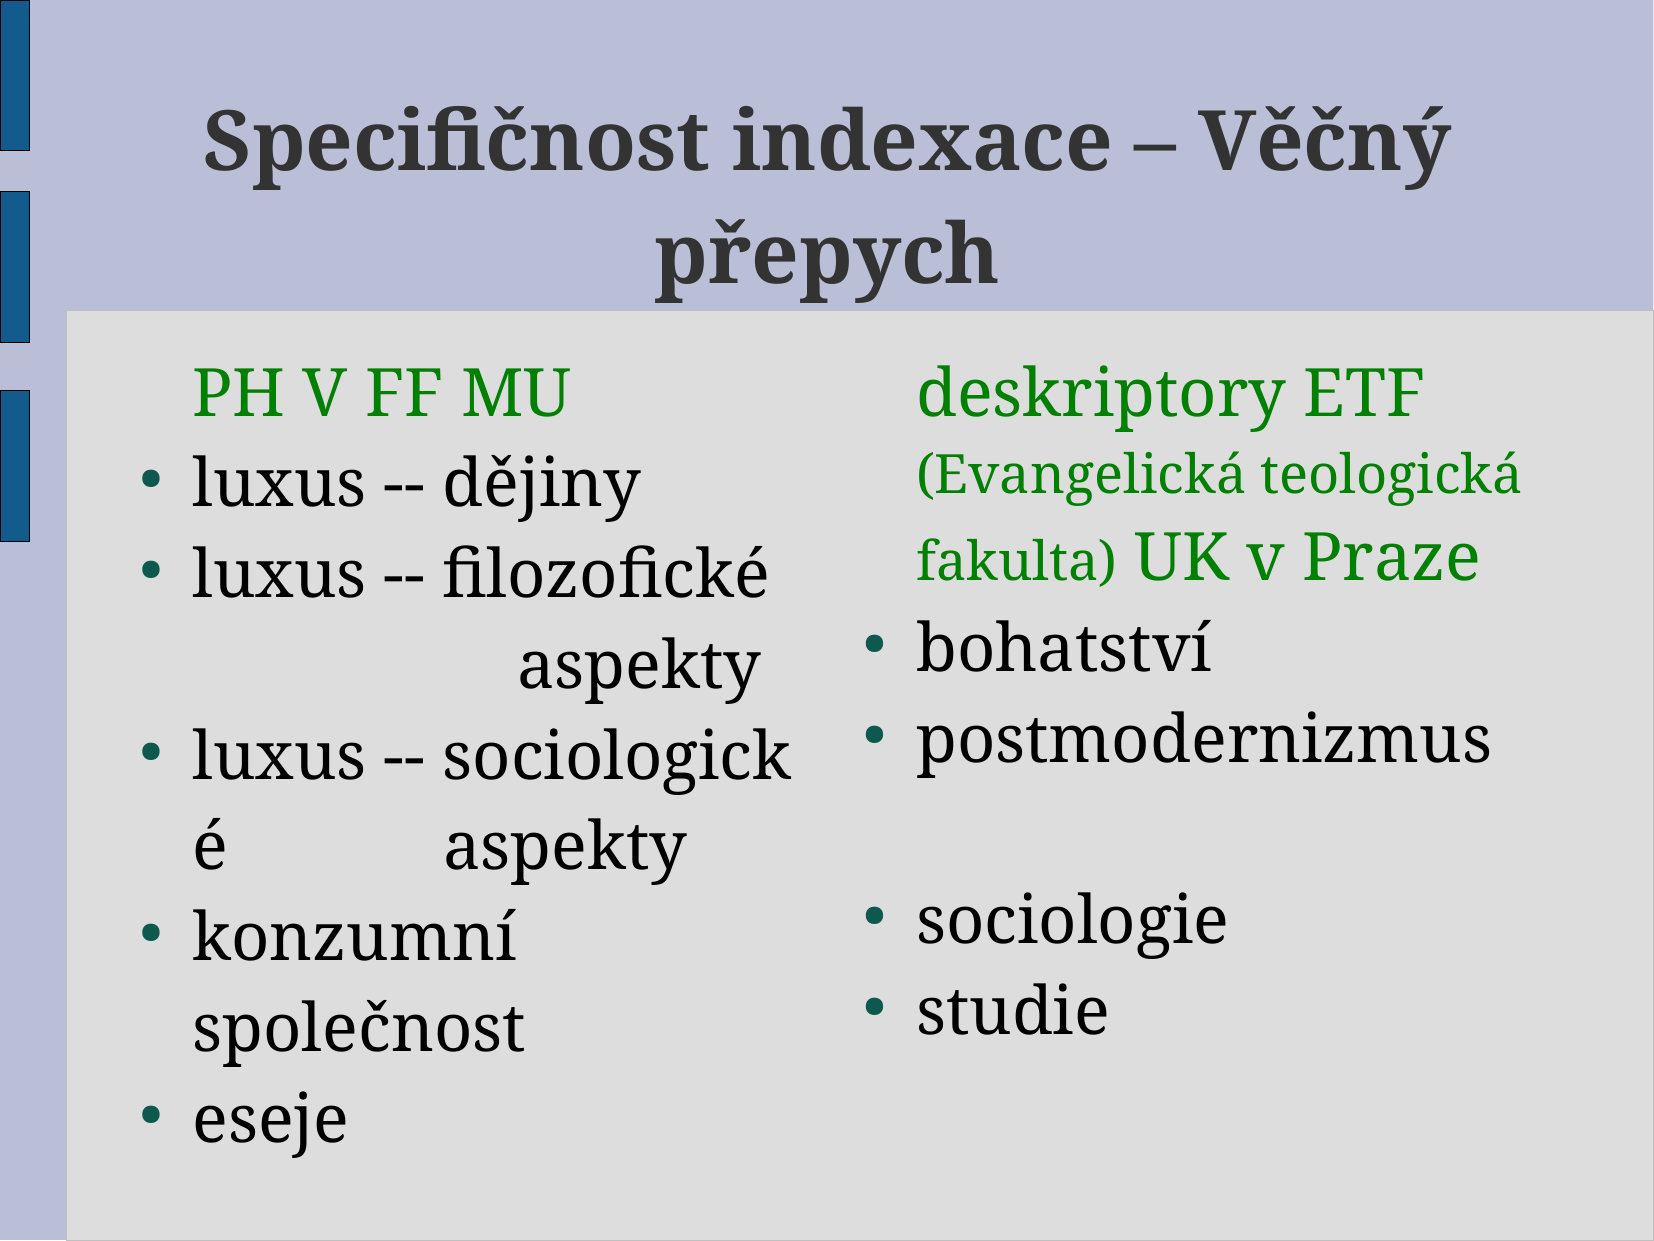

# Specifičnost indexace – Věčný přepych
PH V FF MU
luxus -- dějiny
luxus -- filozofické 			 aspekty
luxus -- sociologické 		 aspekty
konzumní společnost
eseje
deskriptory ETF (Evangelická teologická fakulta) UK v Praze
bohatství
postmodernizmus
sociologie
studie